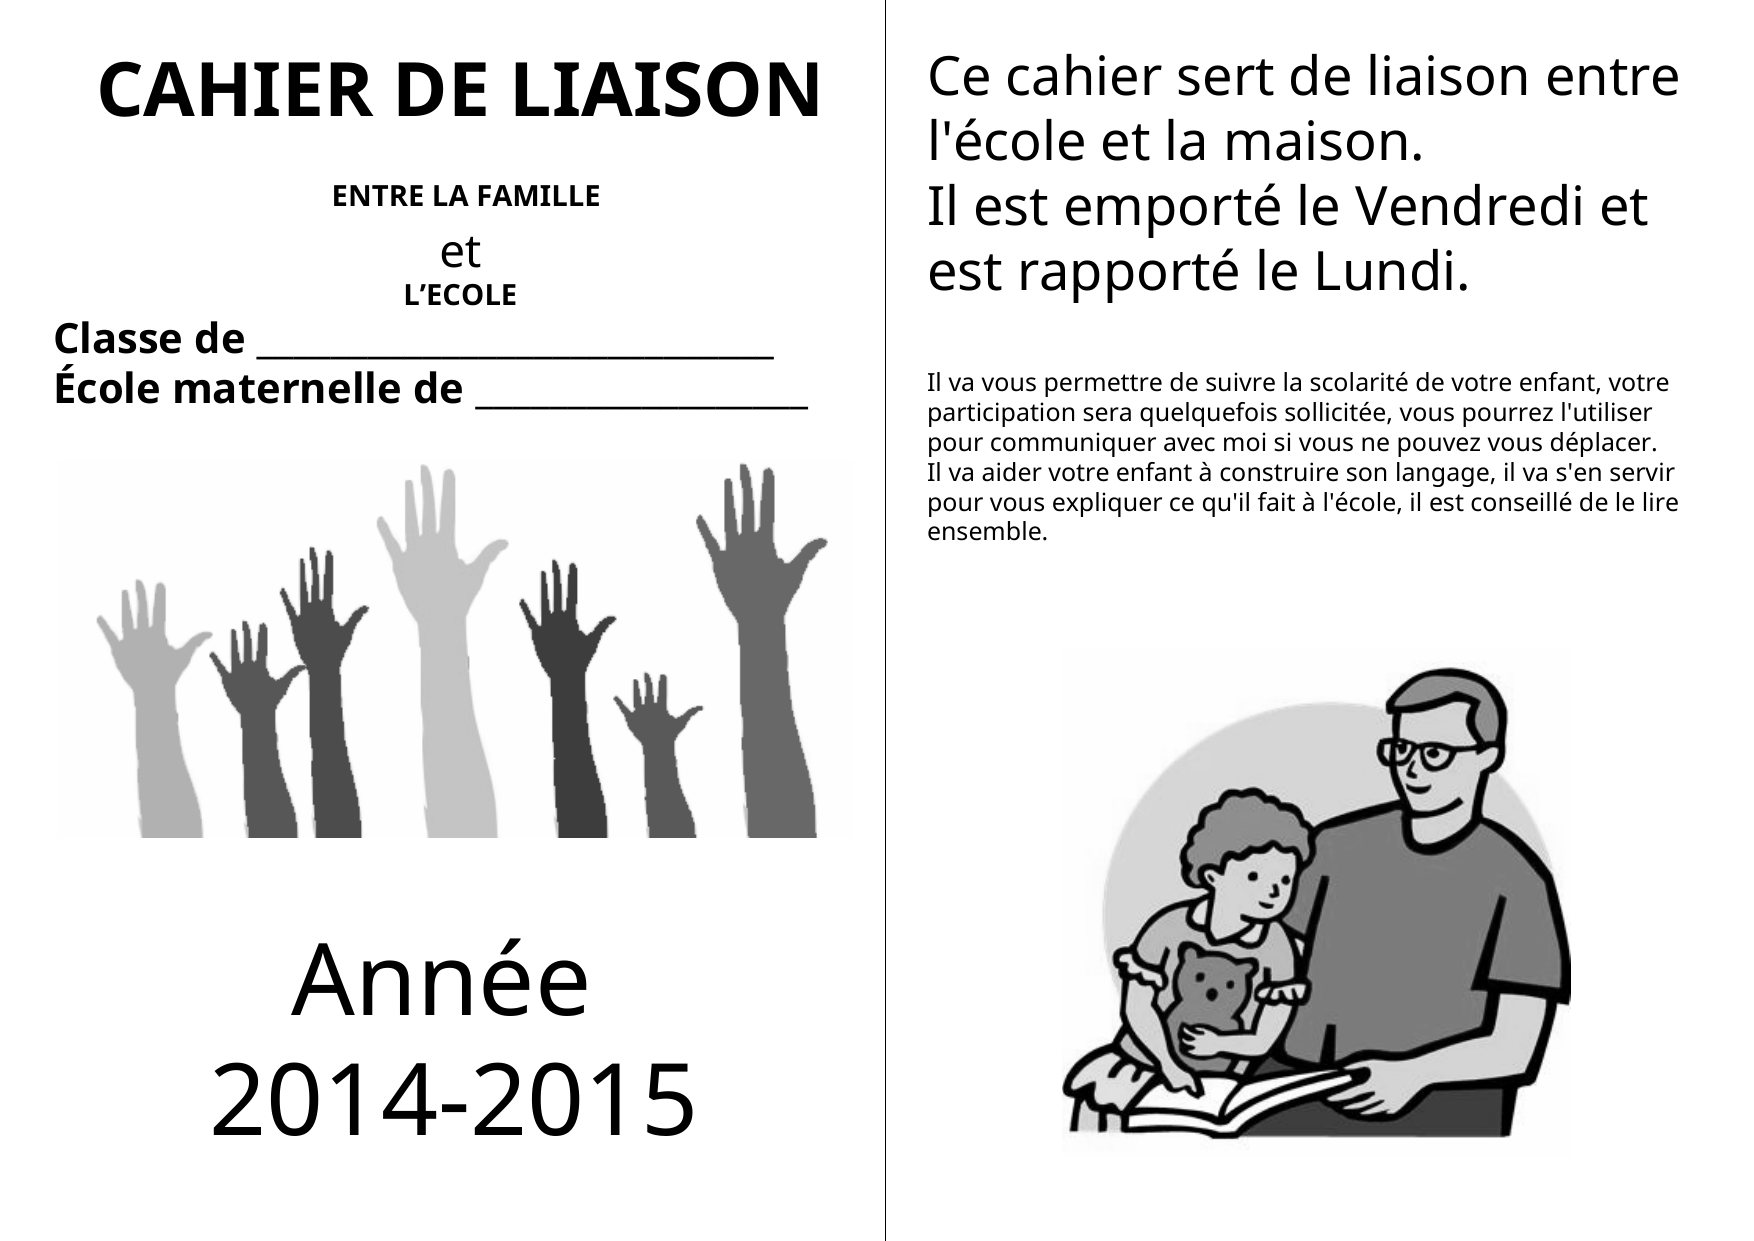

CAHIER DE LIAISON
 ENTRE LA FAMILLE
et
L’ECOLE
Classe de ____________________________
École maternelle de __________________
Ce cahier sert de liaison entre
l'école et la maison.
Il est emporté le Vendredi et est rapporté le Lundi.
Il va vous permettre de suivre la scolarité de votre enfant, votre participation sera quelquefois sollicitée, vous pourrez l'utiliser pour communiquer avec moi si vous ne pouvez vous déplacer.
Il va aider votre enfant à construire son langage, il va s'en servir pour vous expliquer ce qu'il fait à l'école, il est conseillé de le lire ensemble.
Année
2014-2015